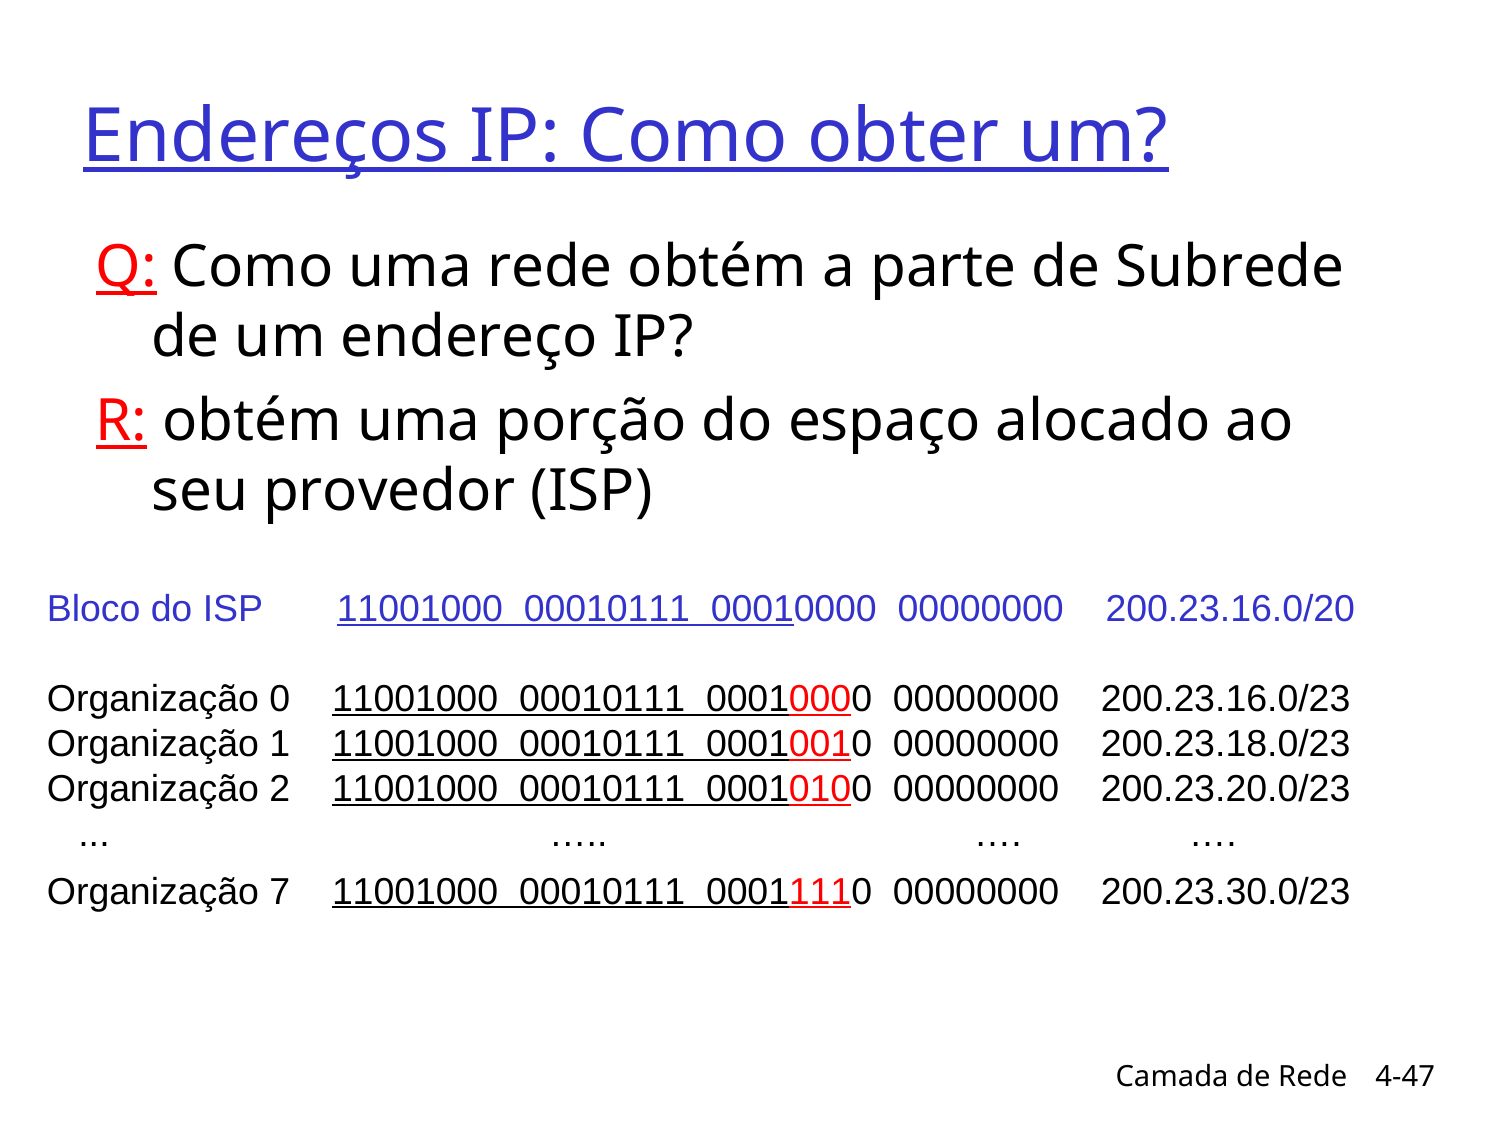

Endereços IP: Como obter um?
Q: Como uma rede obtém a parte de Subrede de um endereço IP?
R: obtém uma porção do espaço alocado ao seu provedor (ISP)
Bloco do ISP 11001000 00010111 00010000 00000000 200.23.16.0/20
Organização 0 11001000 00010111 00010000 00000000 200.23.16.0/23
Organização 1 11001000 00010111 00010010 00000000 200.23.18.0/23
Organização 2 11001000 00010111 00010100 00000000 200.23.20.0/23
 ... ….. …. ….
Organização 7 11001000 00010111 00011110 00000000 200.23.30.0/23
Camada de Rede